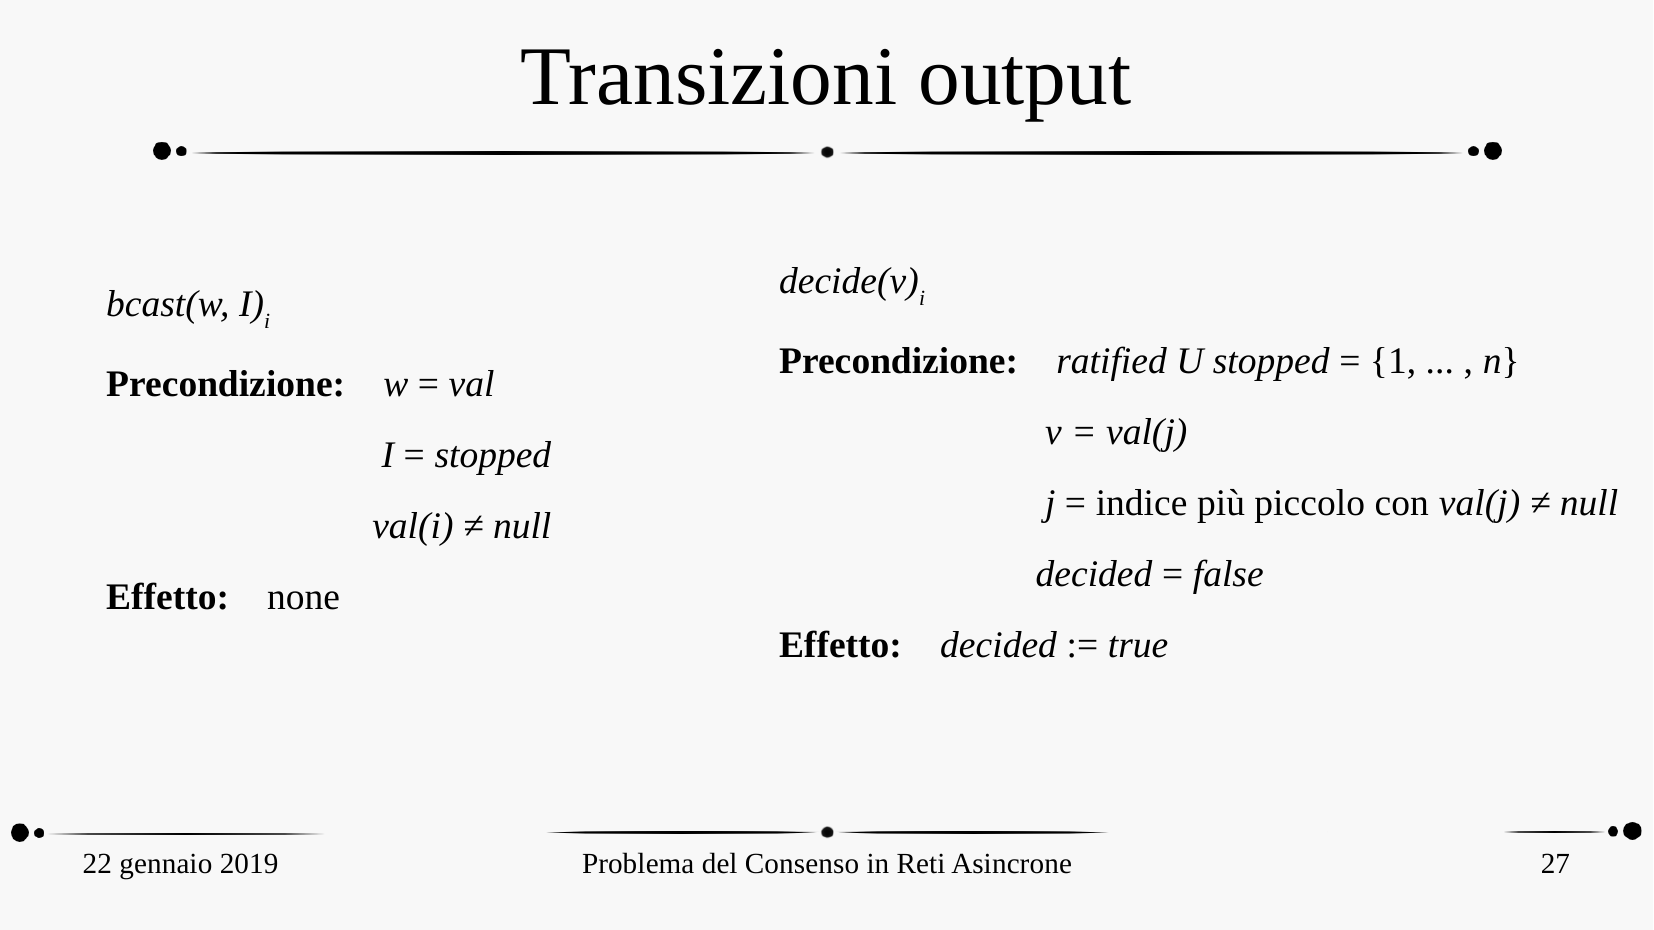

# Transizioni output
decide(v)i
Precondizione: ratified U stopped = {1, ... , n}
 v = val(j)
 j = indice più piccolo con val(j) ≠ null
 decided = false
Effetto: decided := true
bcast(w, I)i
Precondizione: w = val
 I = stopped
 val(i) ≠ null
Effetto: none
22 gennaio 2019
Problema del Consenso in Reti Asincrone
27